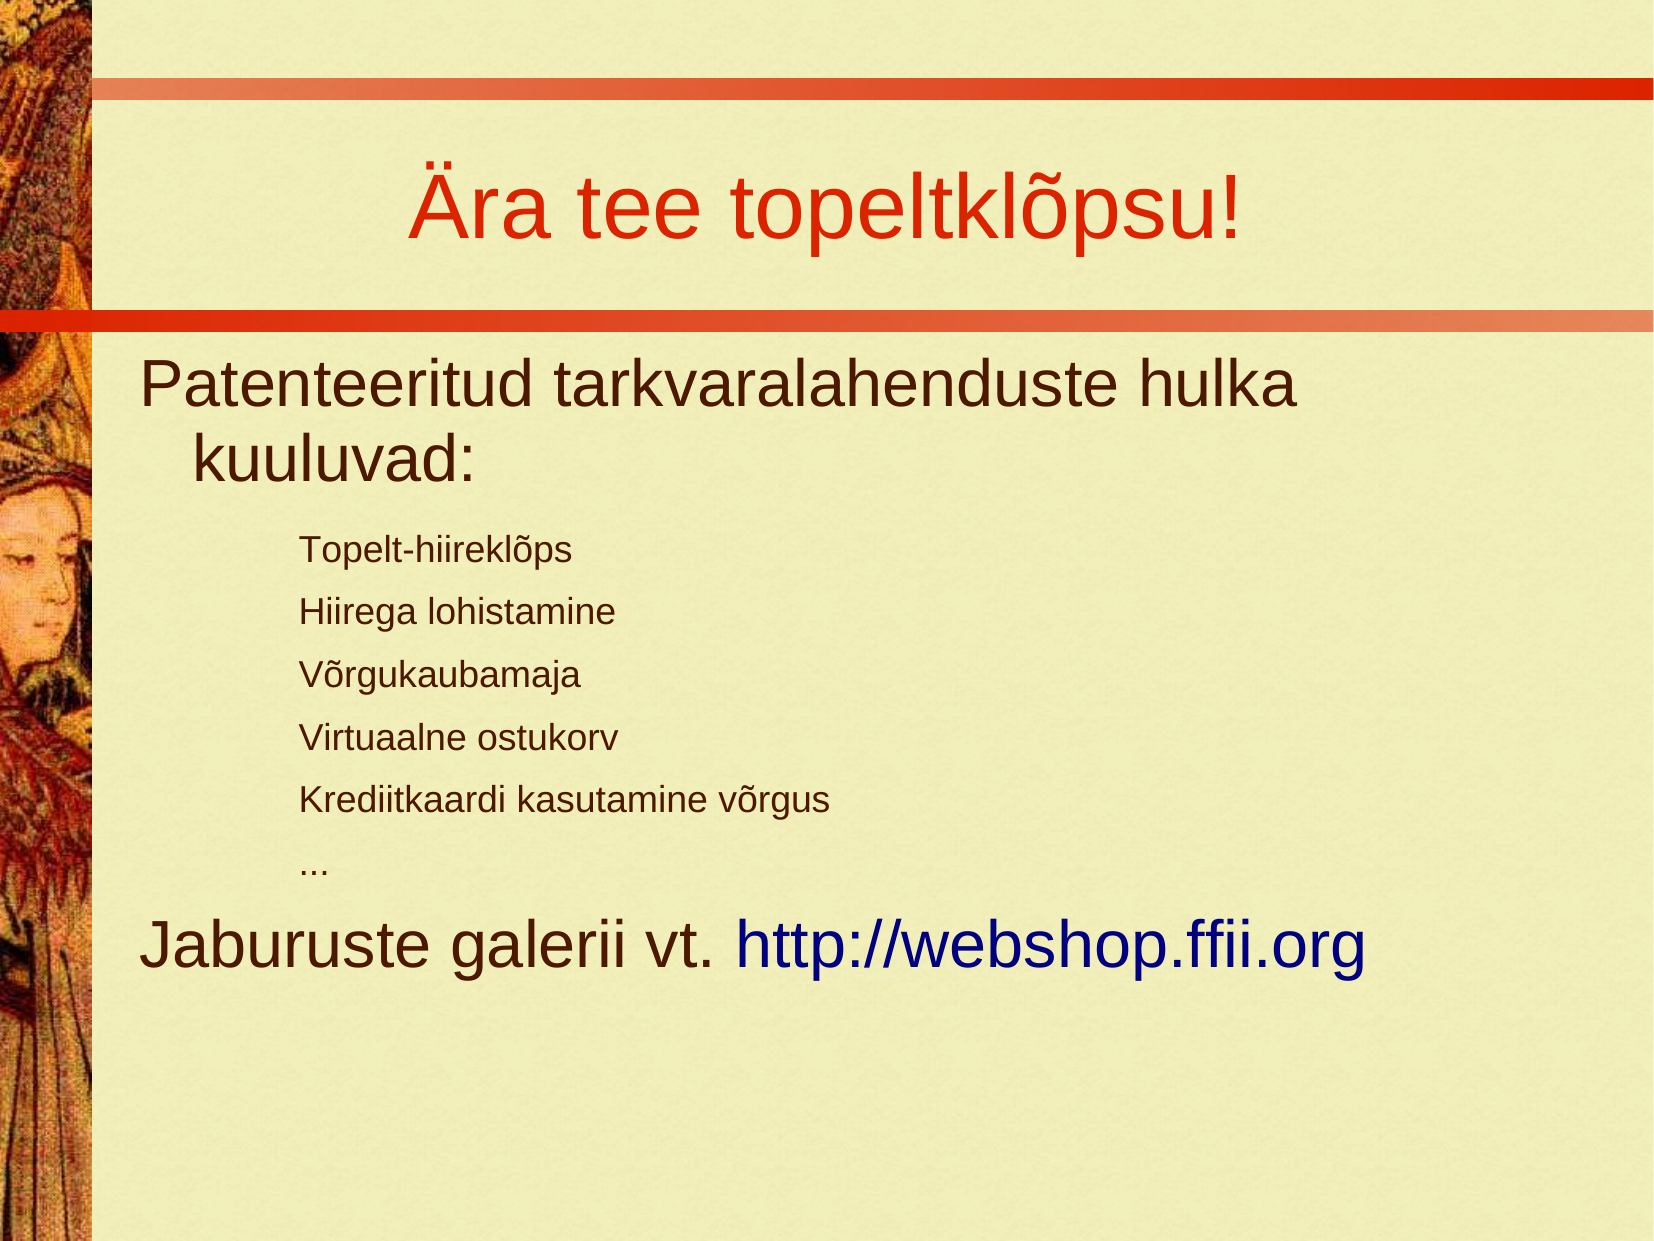

# Ära tee topeltklõpsu!
Patenteeritud tarkvaralahenduste hulka kuuluvad:
Topelt-hiireklõps
Hiirega lohistamine
Võrgukaubamaja
Virtuaalne ostukorv
Krediitkaardi kasutamine võrgus
...
Jaburuste galerii vt. http://webshop.ffii.org